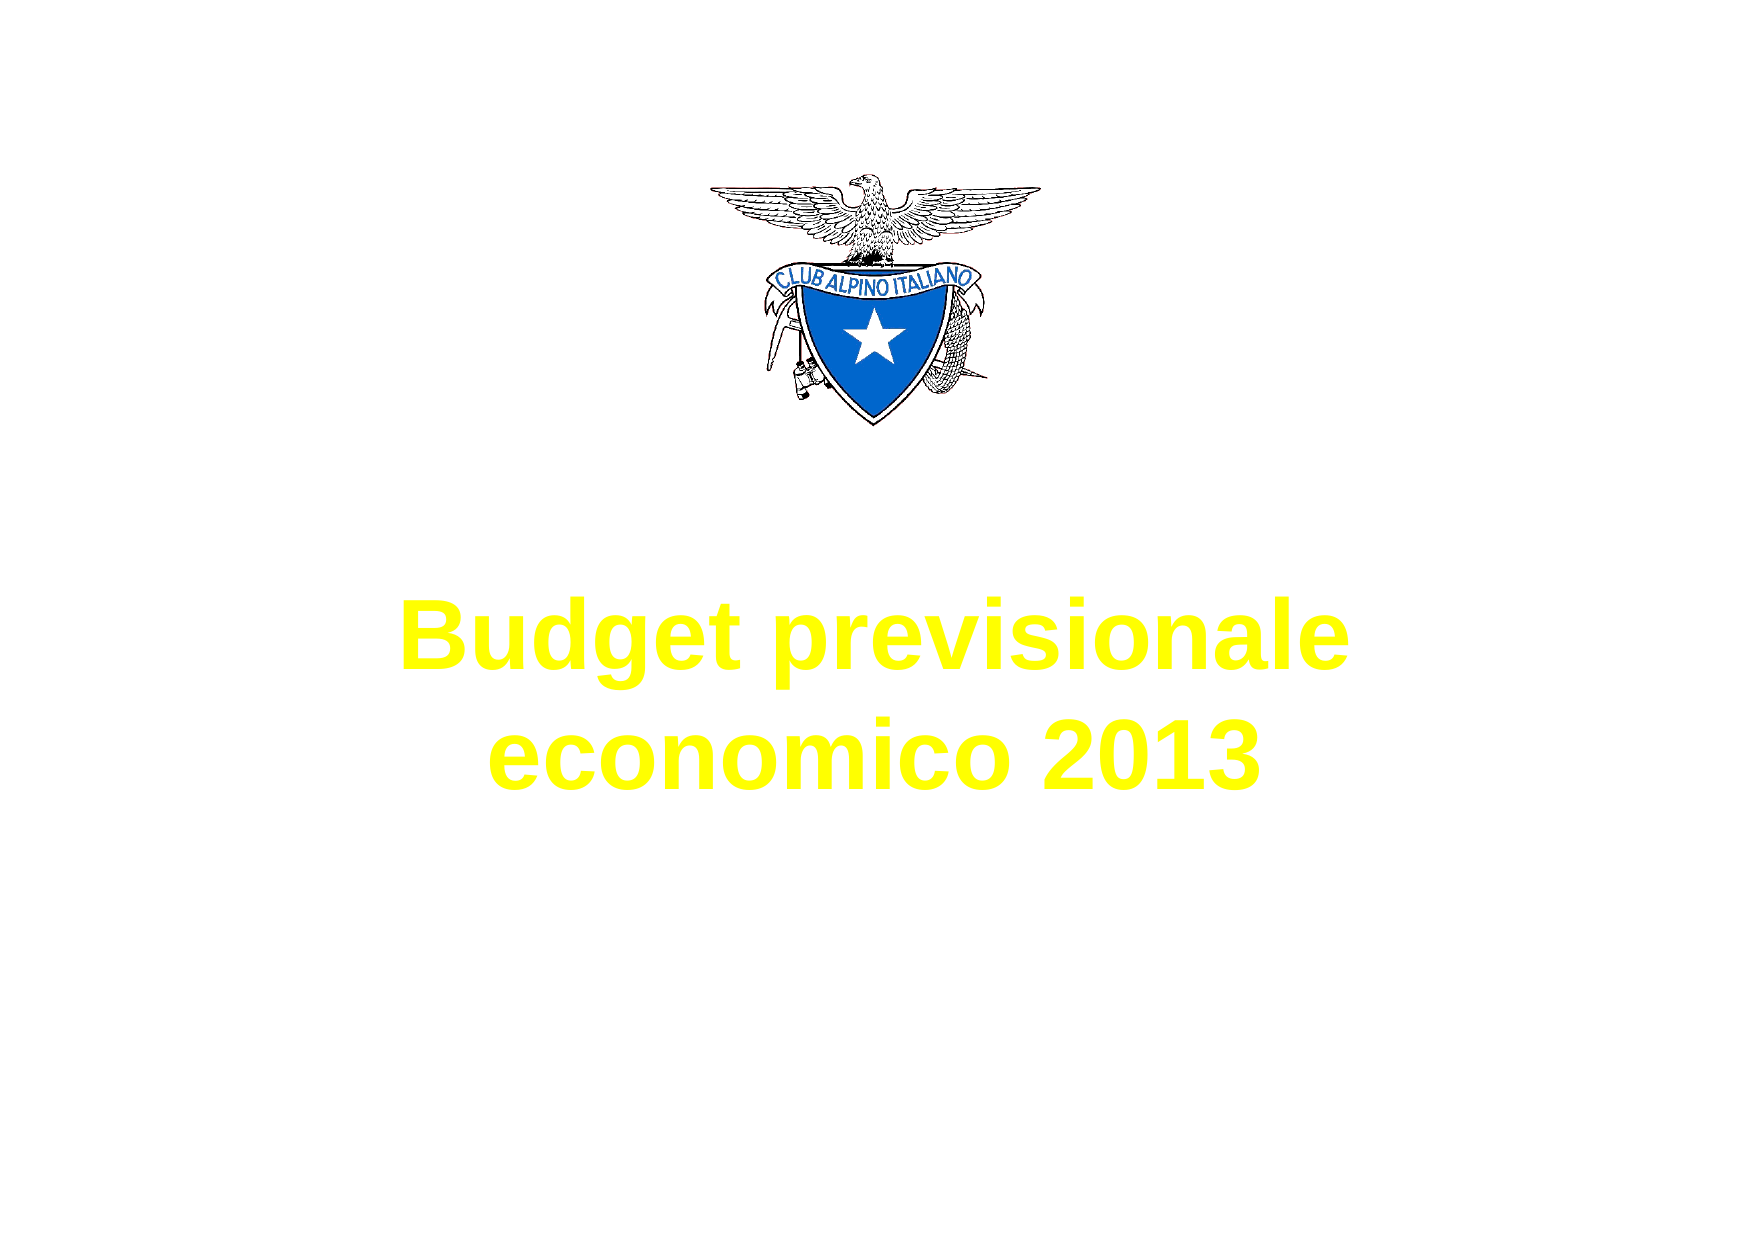

Budget previsionale economico 2013
COMITATO CENTRALE DI INDIRIZZO E CONTROLLO
Firenze, 26 gennaio 2013